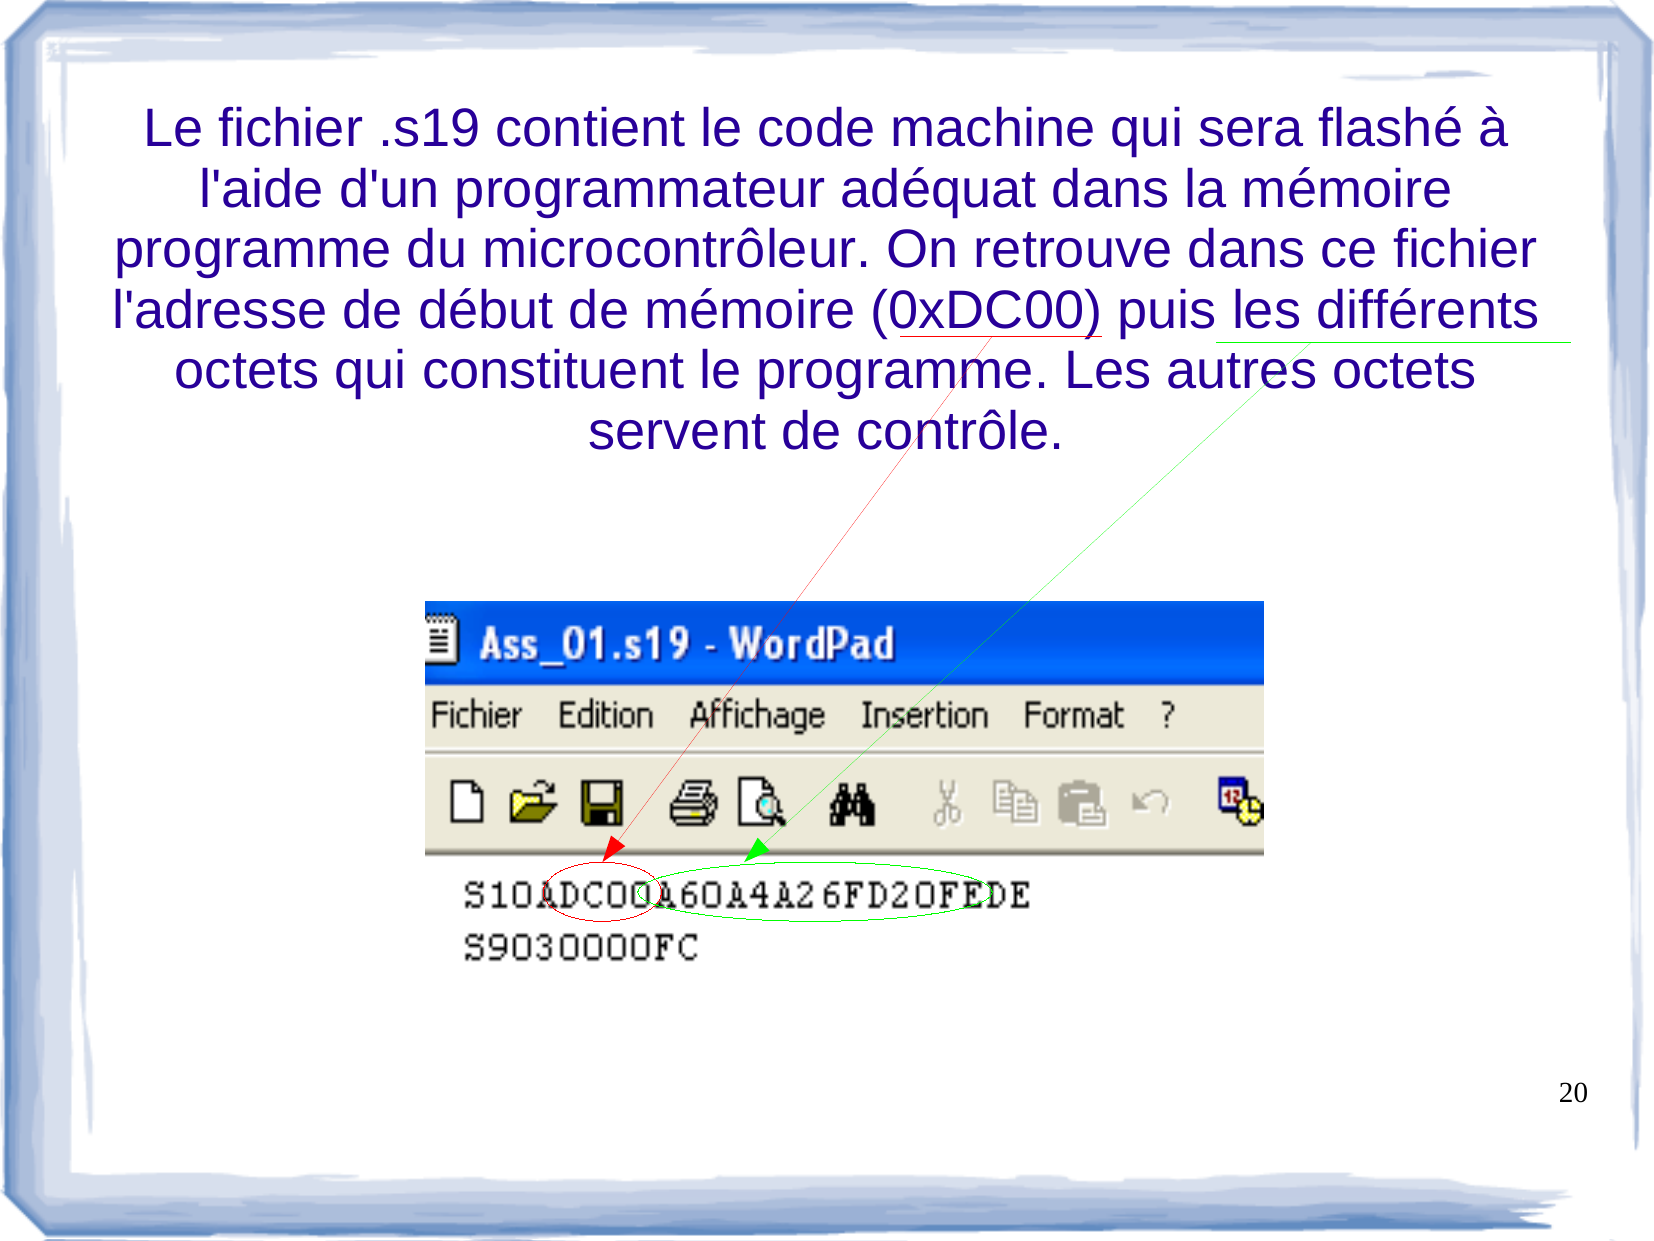

# Le fichier .s19 contient le code machine qui sera flashé à l'aide d'un programmateur adéquat dans la mémoire programme du microcontrôleur. On retrouve dans ce fichier l'adresse de début de mémoire (0xDC00) puis les différents octets qui constituent le programme. Les autres octets servent de contrôle.
20